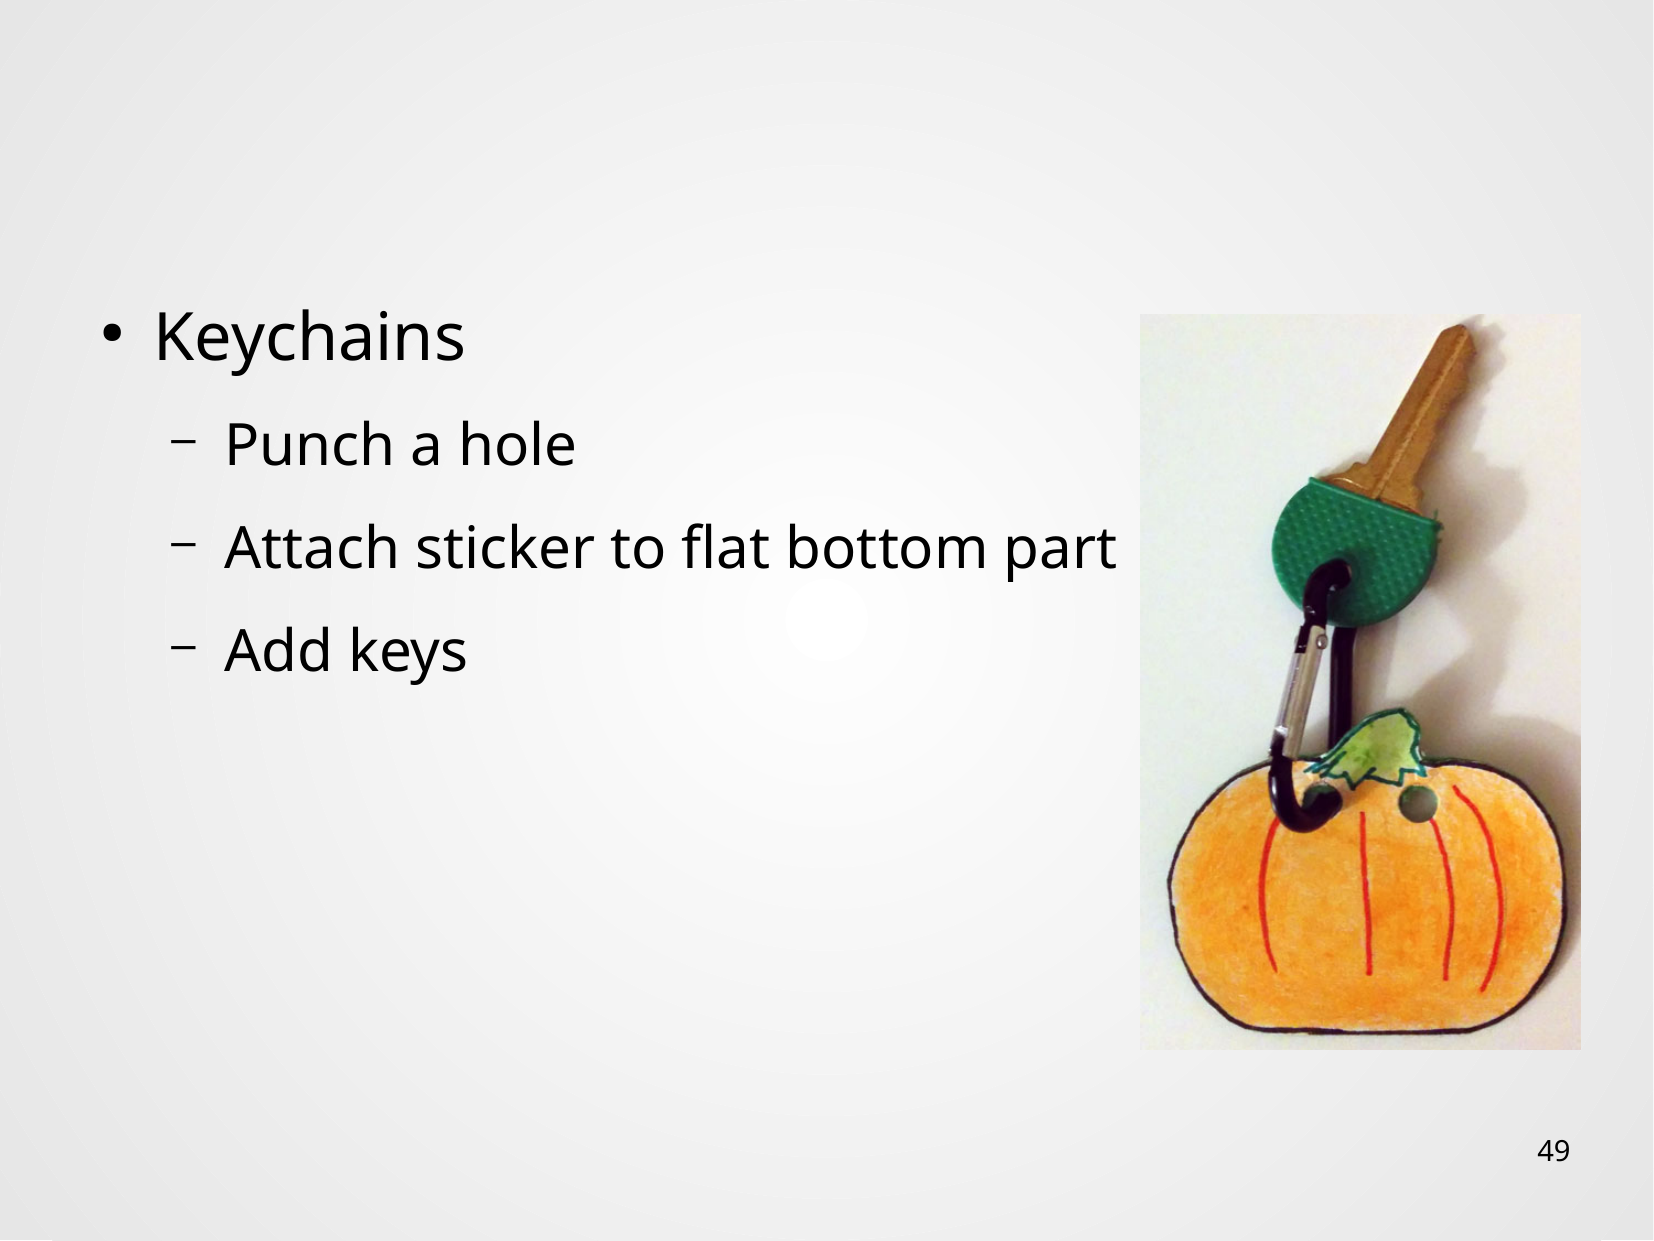

#
Keychains
Punch a hole
Attach sticker to flat bottom part
Add keys
49